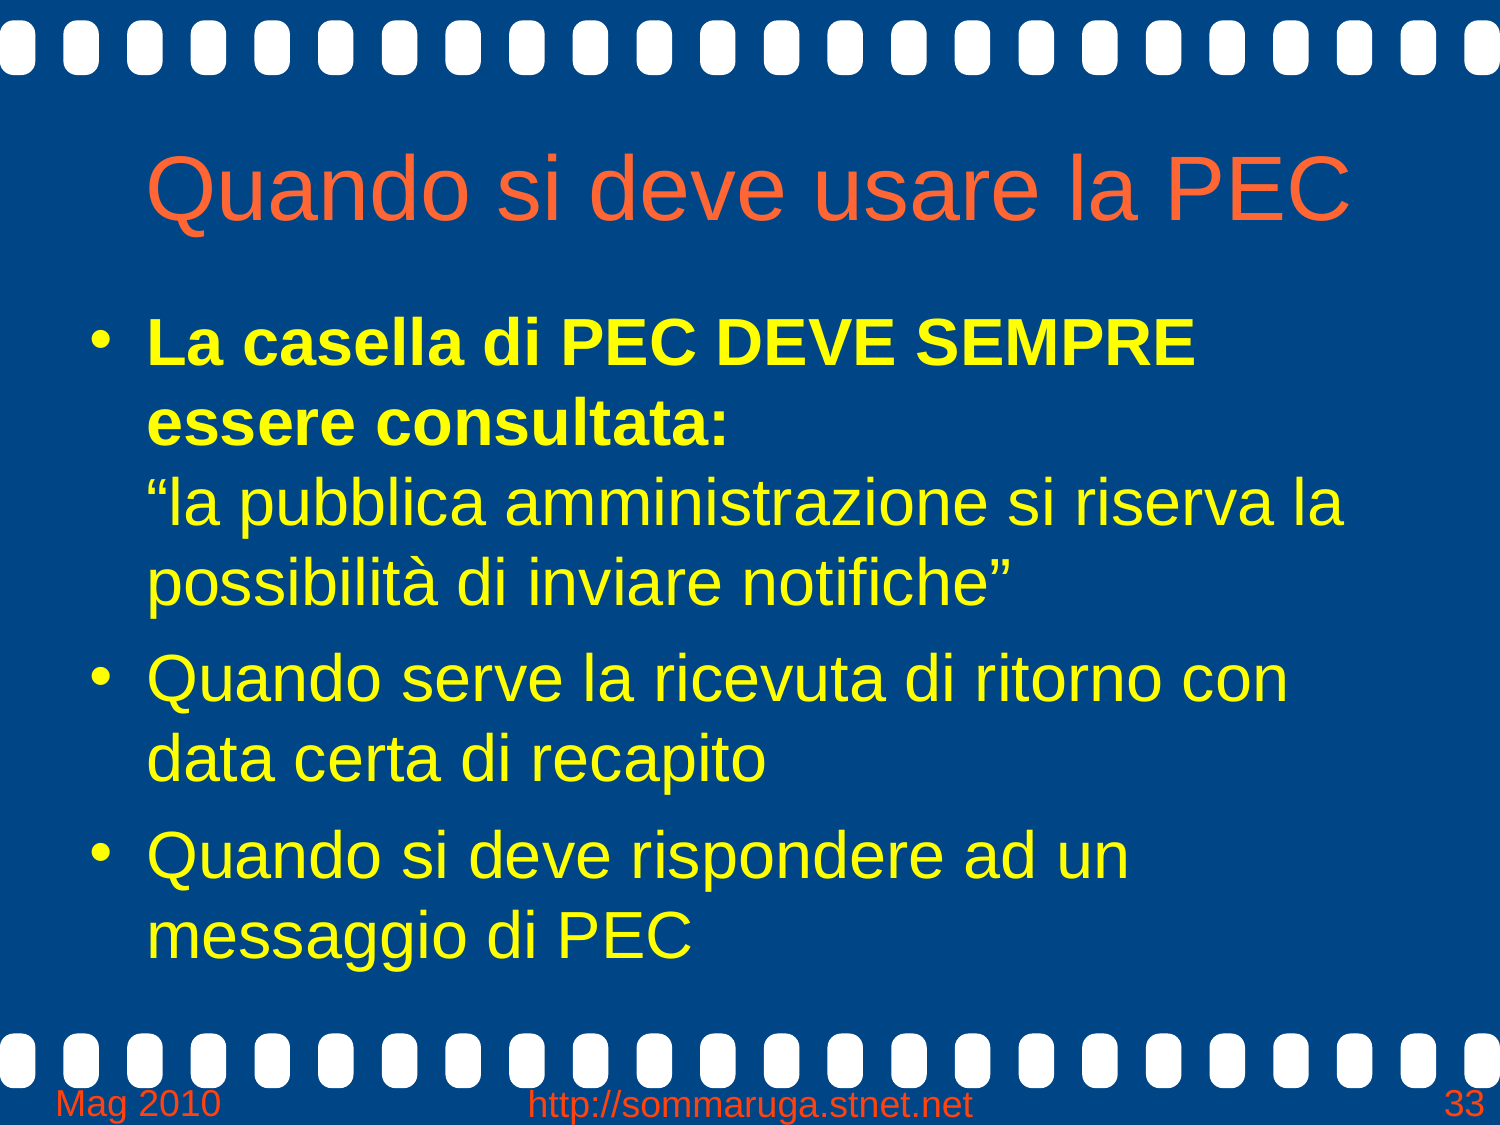

# Quando si deve usare la PEC
La casella di PEC DEVE SEMPRE essere consultata:
“la pubblica amministrazione si riserva la possibilità di inviare notifiche”
Quando serve la ricevuta di ritorno con data certa di recapito
Quando si deve rispondere ad un messaggio di PEC